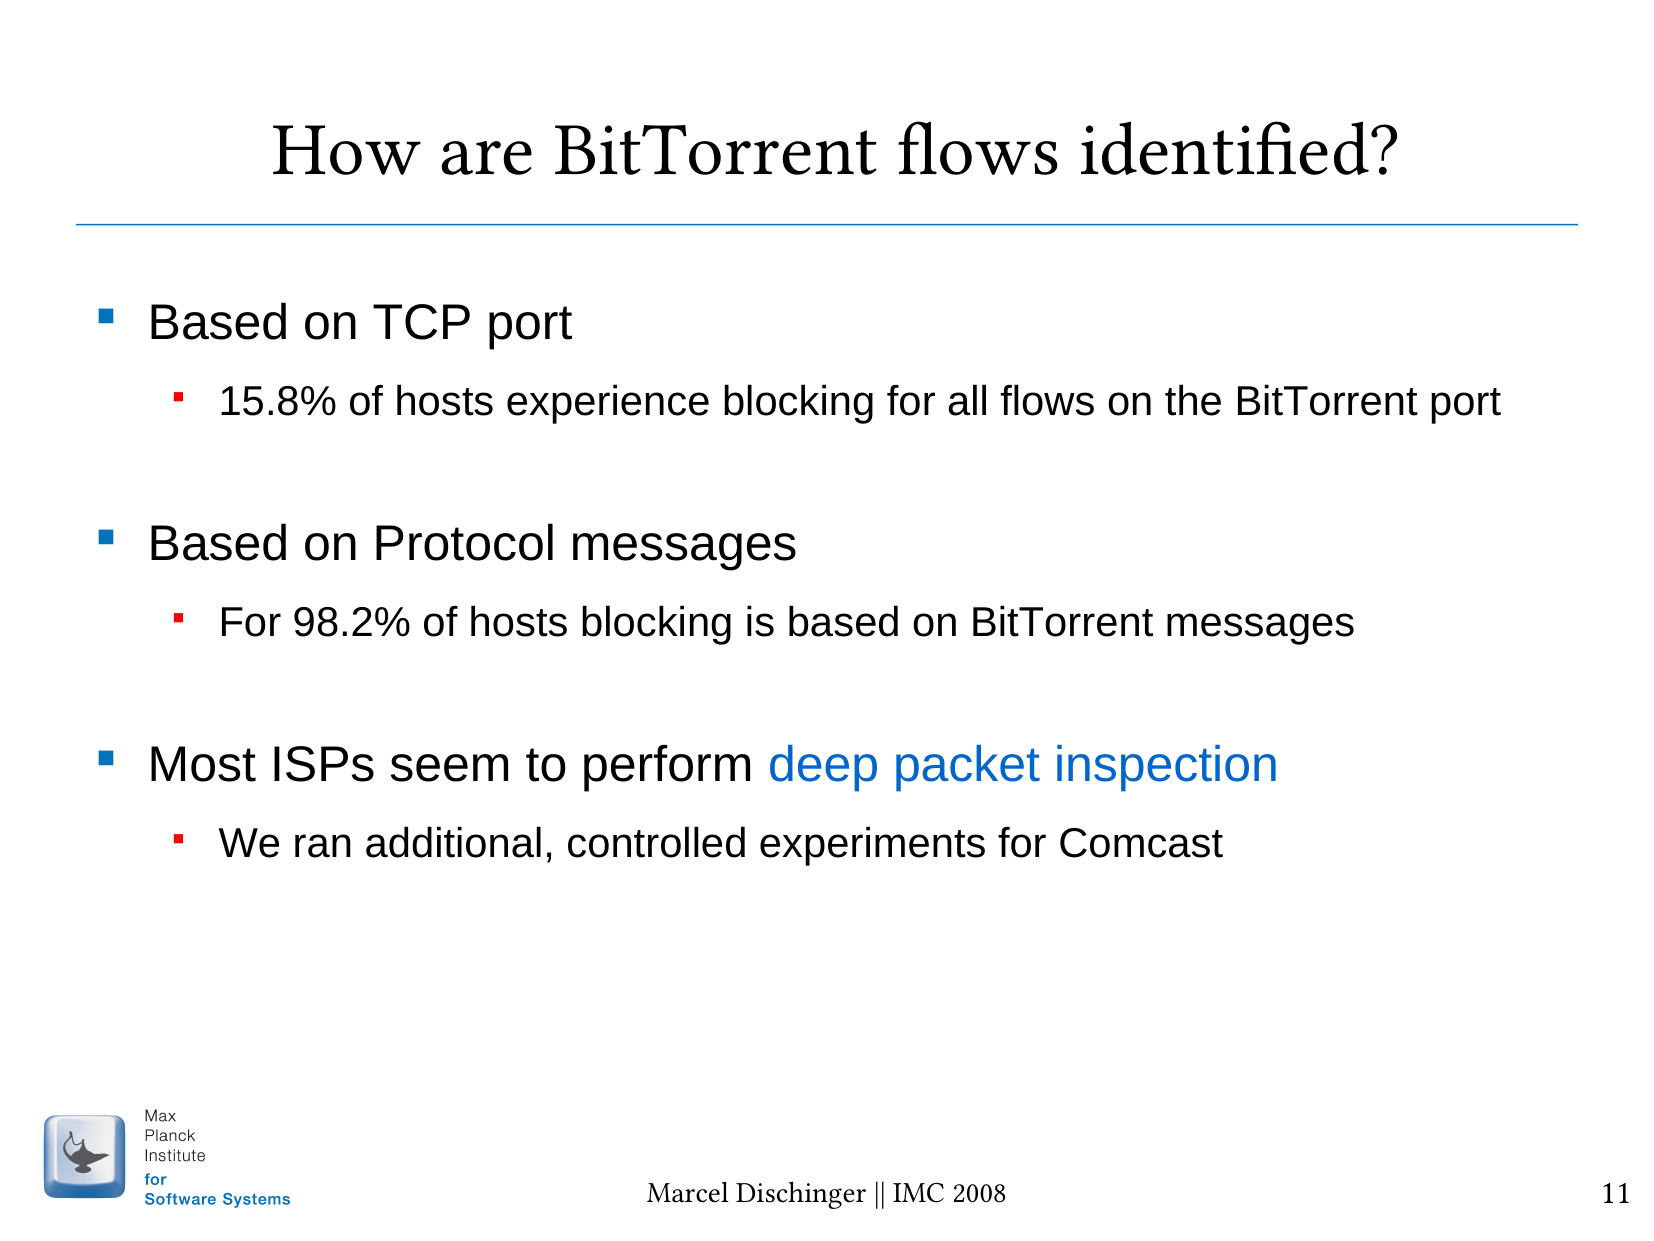

# How are BitTorrent flows identified?
Based on TCP port
15.8% of hosts experience blocking for all flows on the BitTorrent port
Based on Protocol messages
For 98.2% of hosts blocking is based on BitTorrent messages
Most ISPs seem to perform deep packet inspection
We ran additional, controlled experiments for Comcast